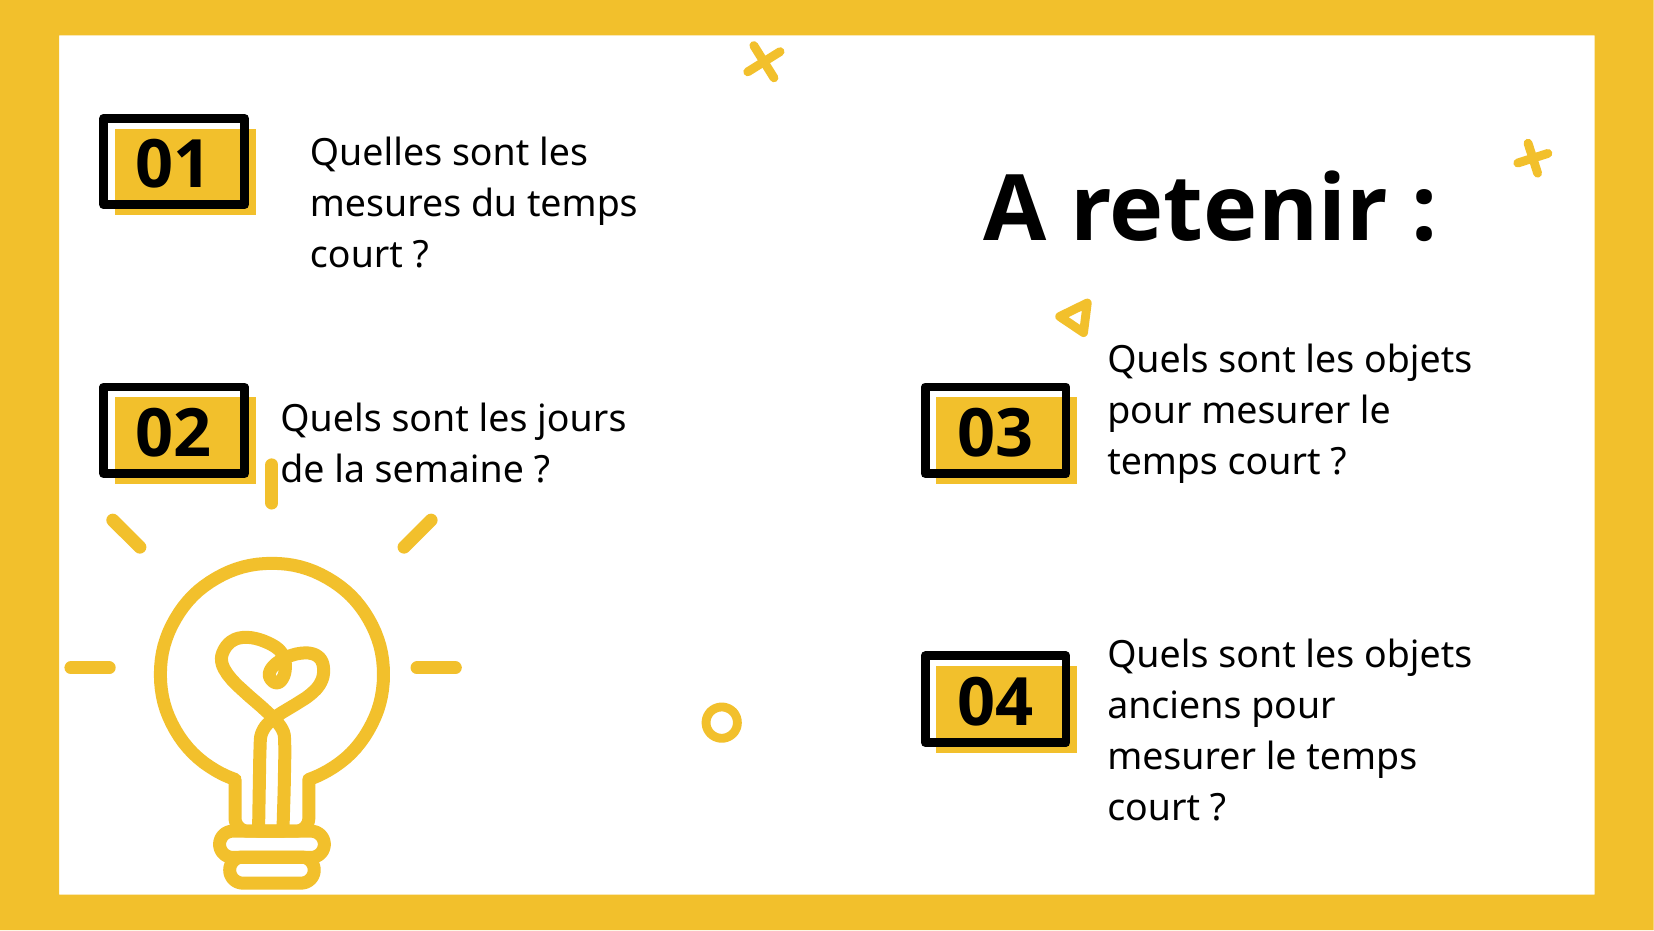

# A retenir :
Quelles sont les mesures du temps court ?
Quels sont les objets pour mesurer le temps court ?
Quels sont les jours de la semaine ?
Quels sont les objets anciens pour mesurer le temps court ?